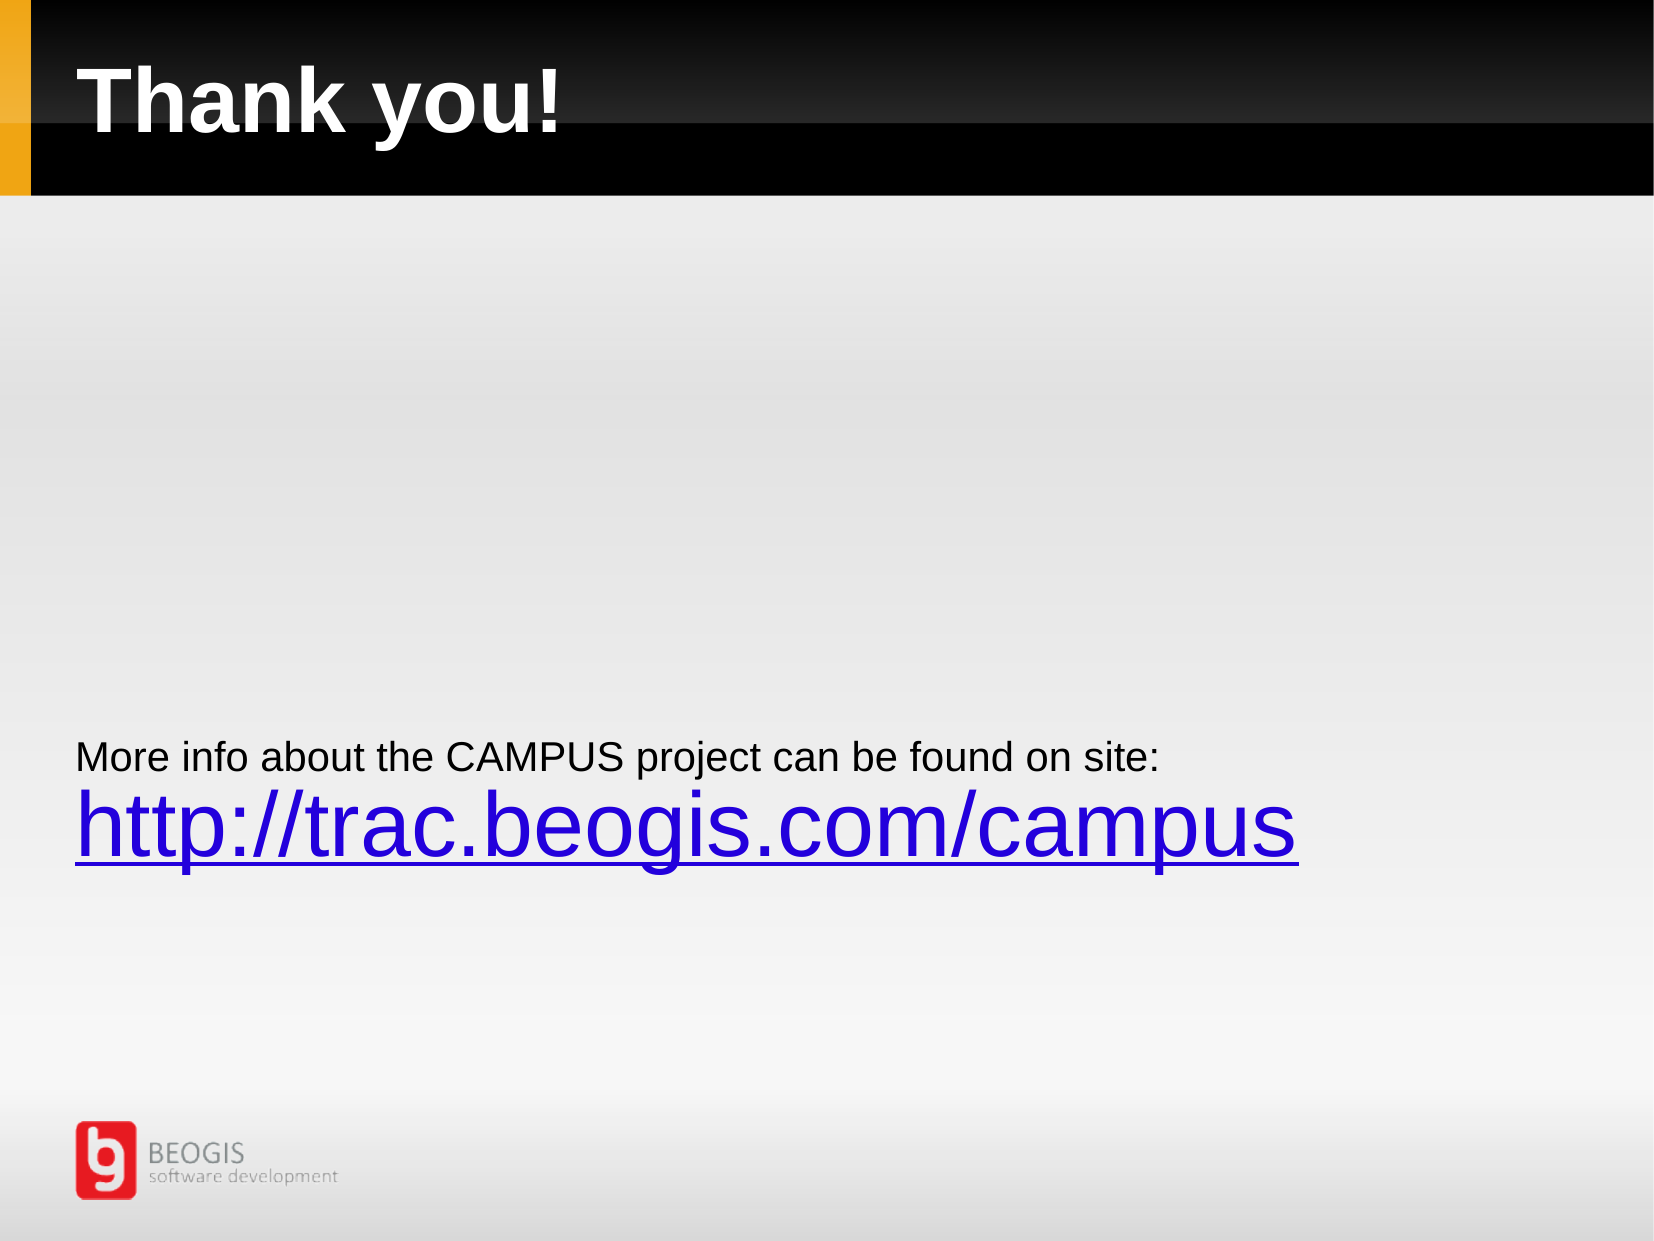

# Thank you!
More info about the CAMPUS project can be found on site:
http://trac.beogis.com/campus